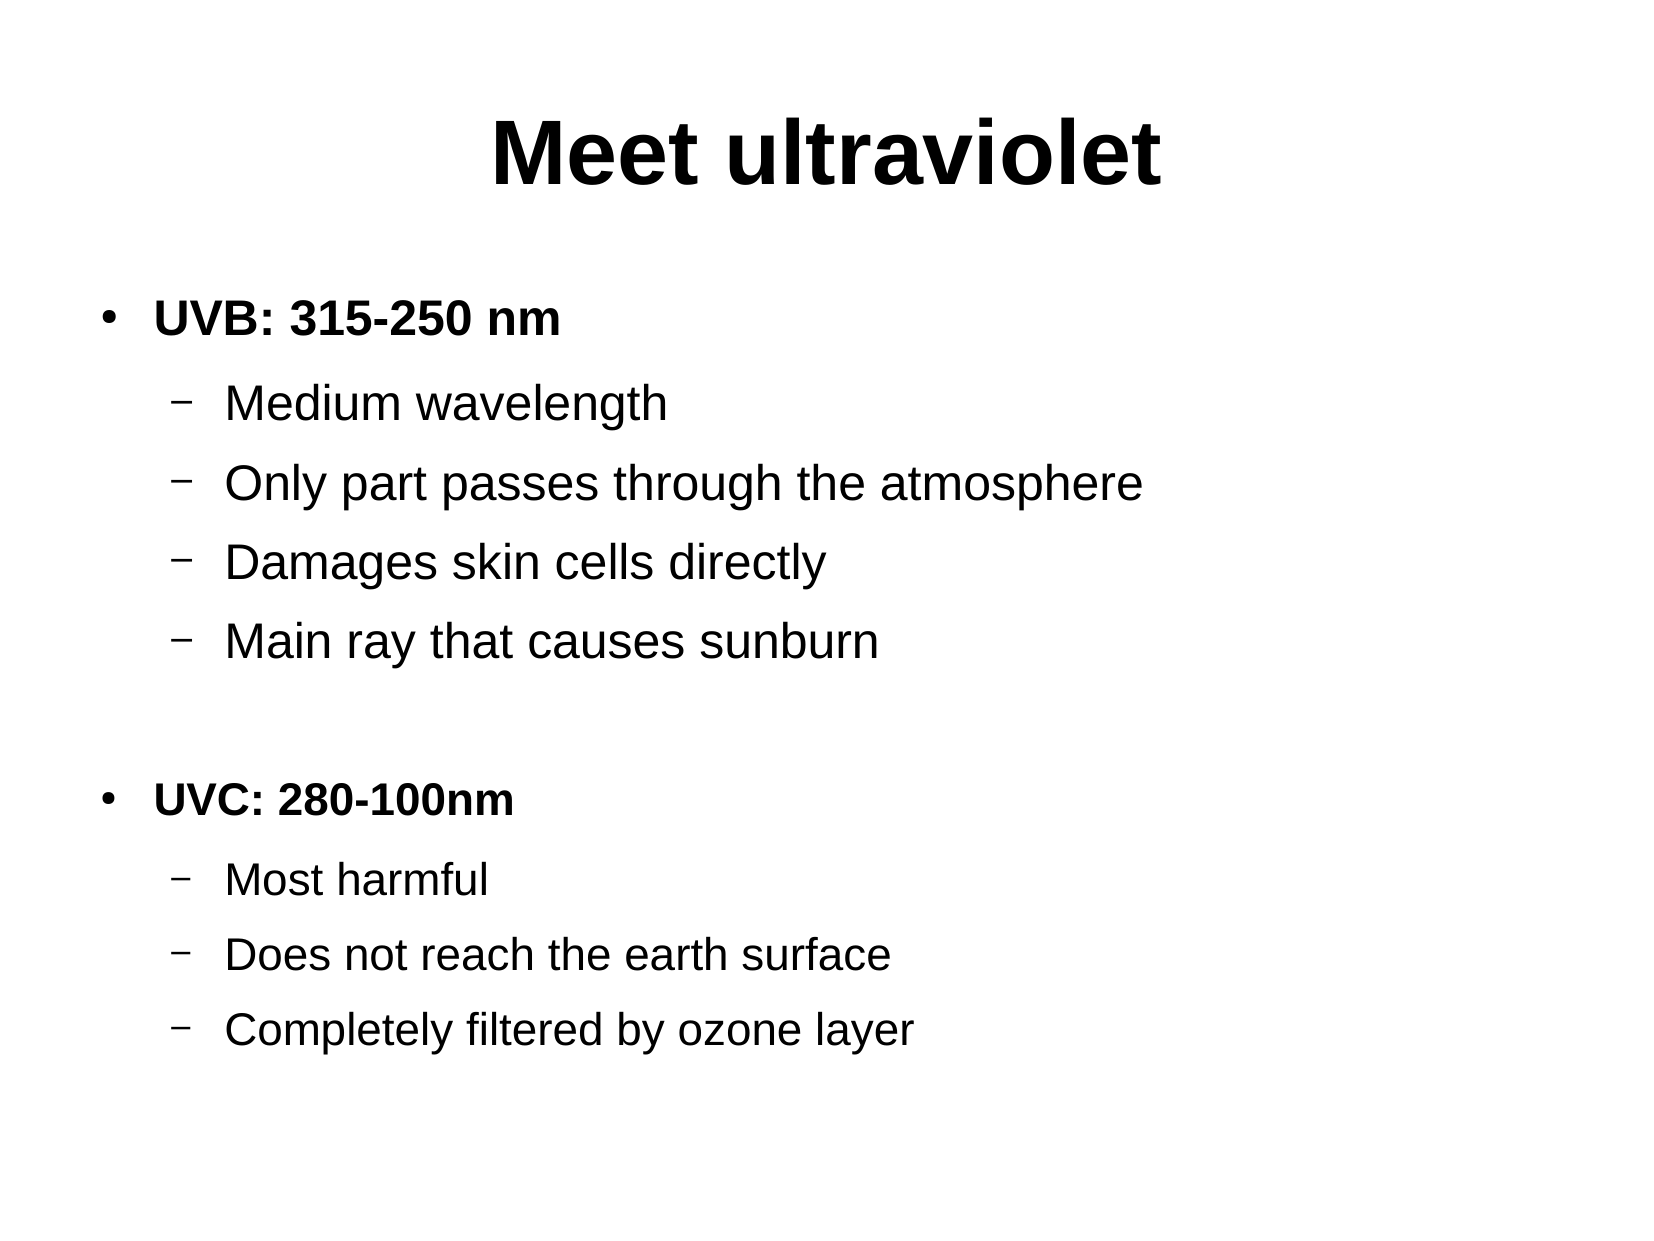

# Meet ultraviolet
UVB: 315-250 nm
Medium wavelength
Only part passes through the atmosphere
Damages skin cells directly
Main ray that causes sunburn
UVC: 280-100nm
Most harmful
Does not reach the earth surface
Completely filtered by ozone layer